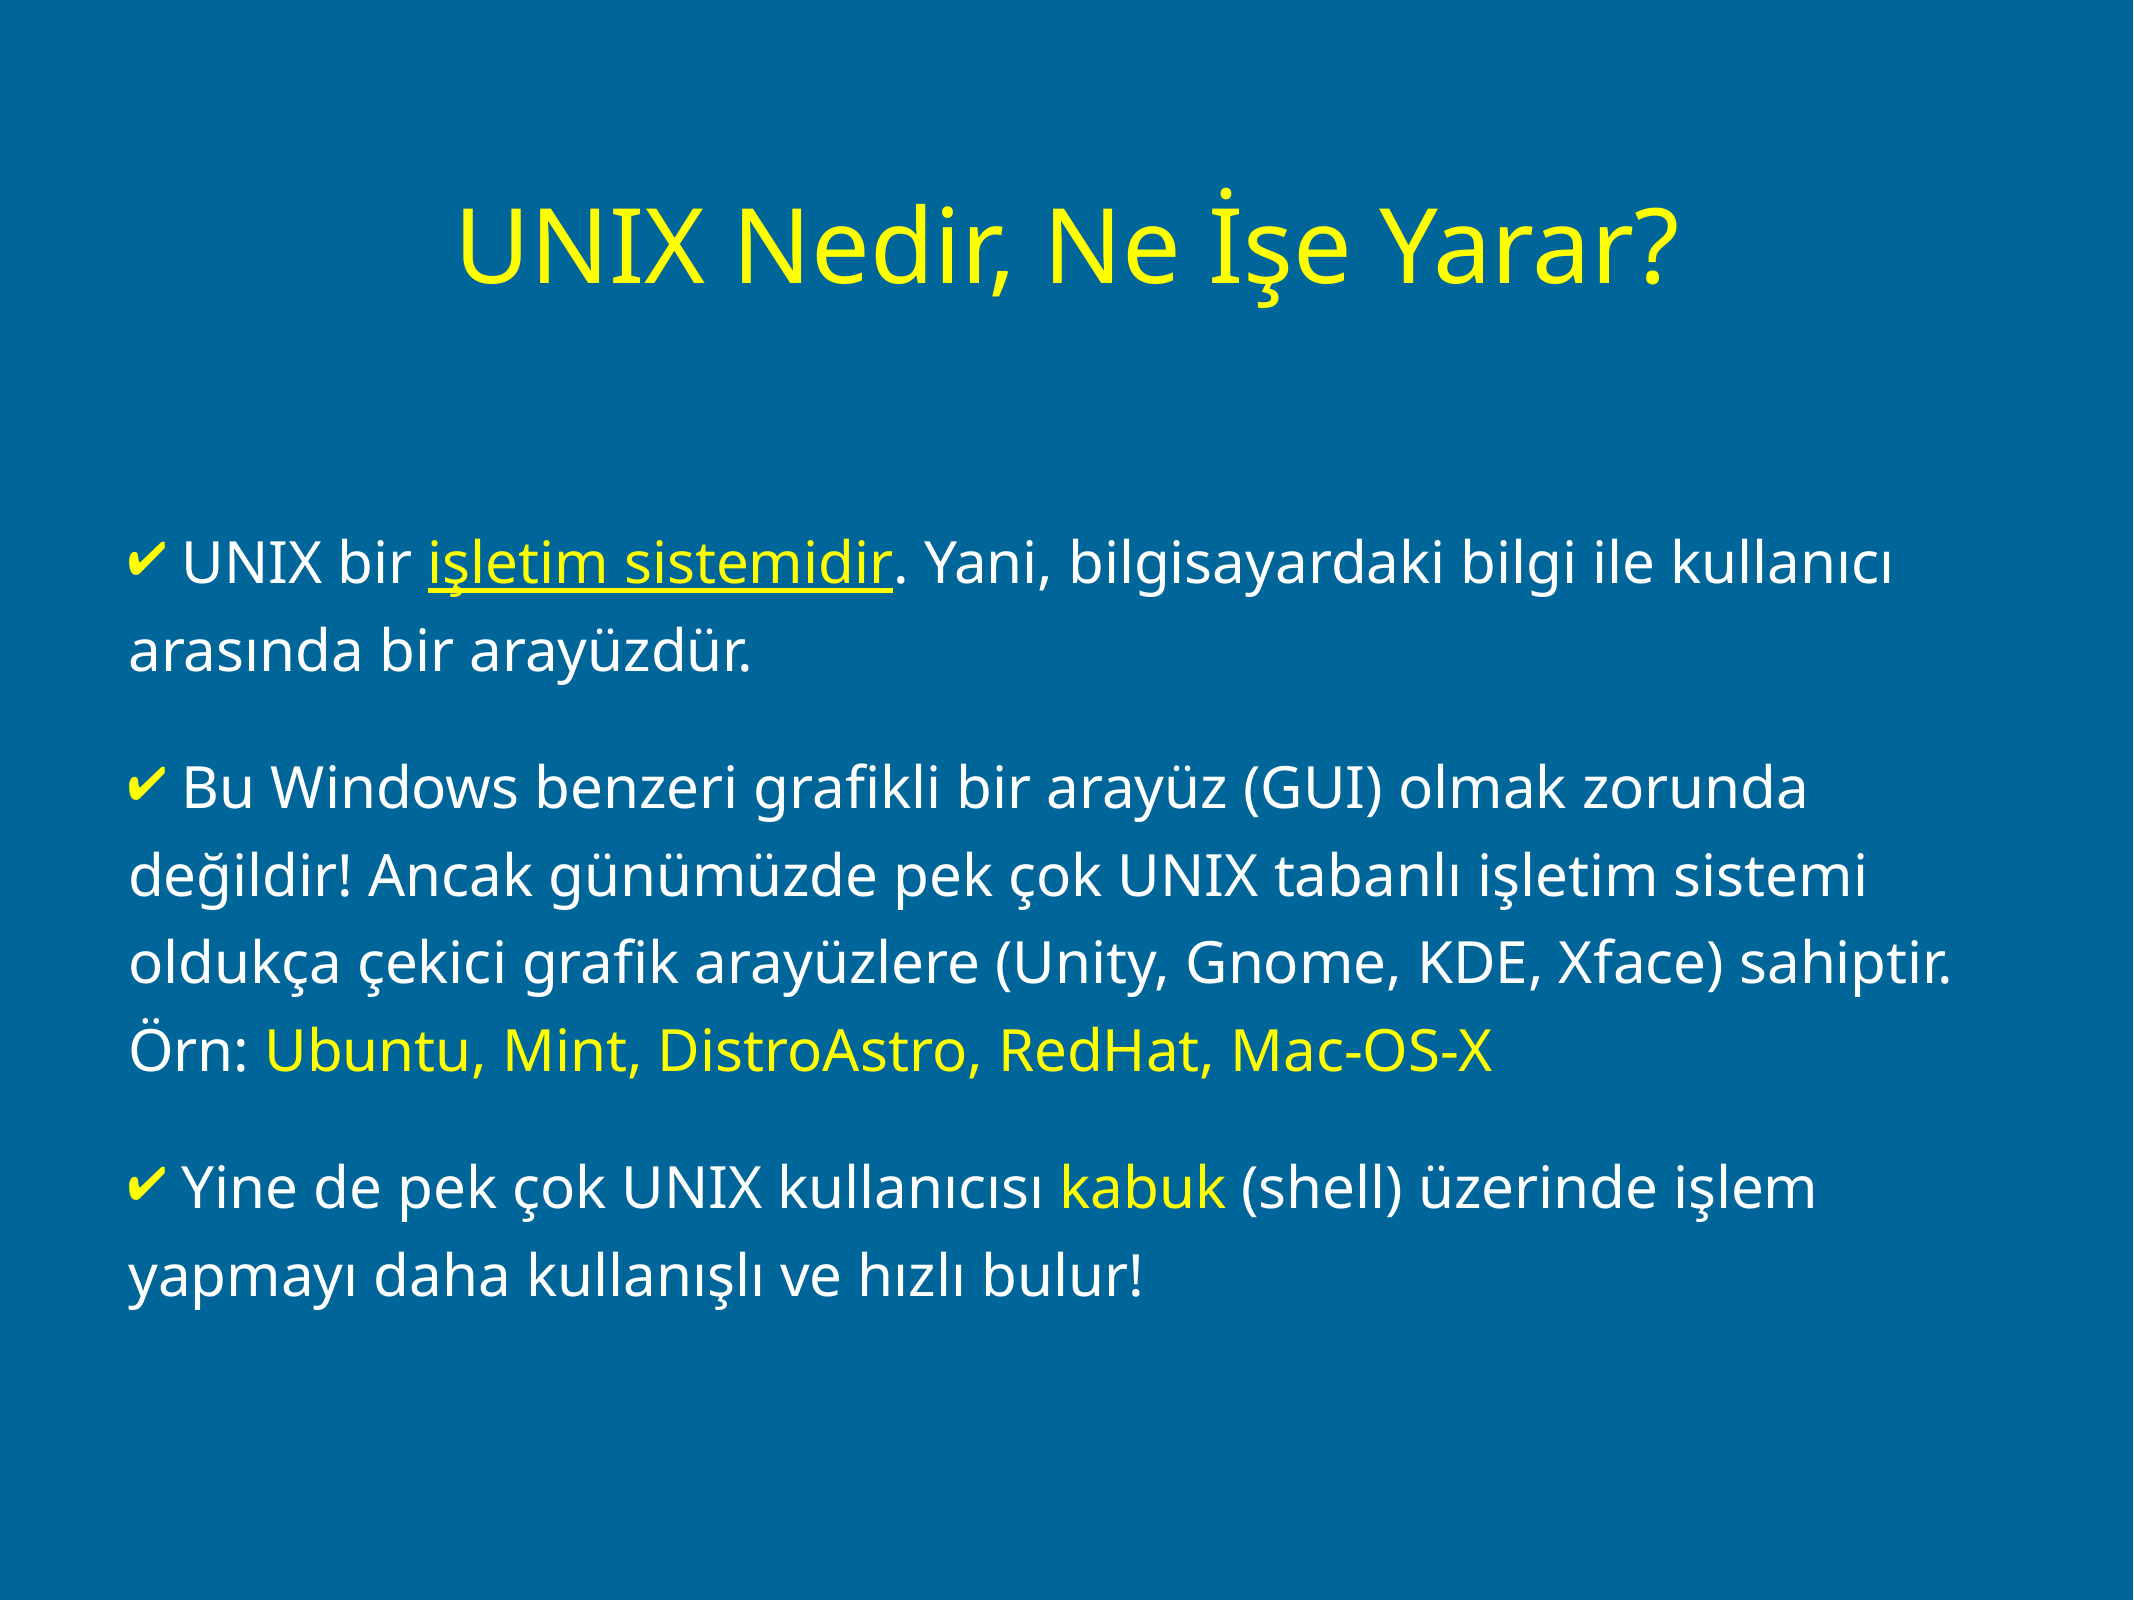

# UNIX Nedir, Ne İşe Yarar?
 UNIX bir işletim sistemidir. Yani, bilgisayardaki bilgi ile kullanıcı arasında bir arayüzdür.
 Bu Windows benzeri grafikli bir arayüz (GUI) olmak zorunda değildir! Ancak günümüzde pek çok UNIX tabanlı işletim sistemi oldukça çekici grafik arayüzlere (Unity, Gnome, KDE, Xface) sahiptir. Örn: Ubuntu, Mint, DistroAstro, RedHat, Mac-OS-X
 Yine de pek çok UNIX kullanıcısı kabuk (shell) üzerinde işlem yapmayı daha kullanışlı ve hızlı bulur!